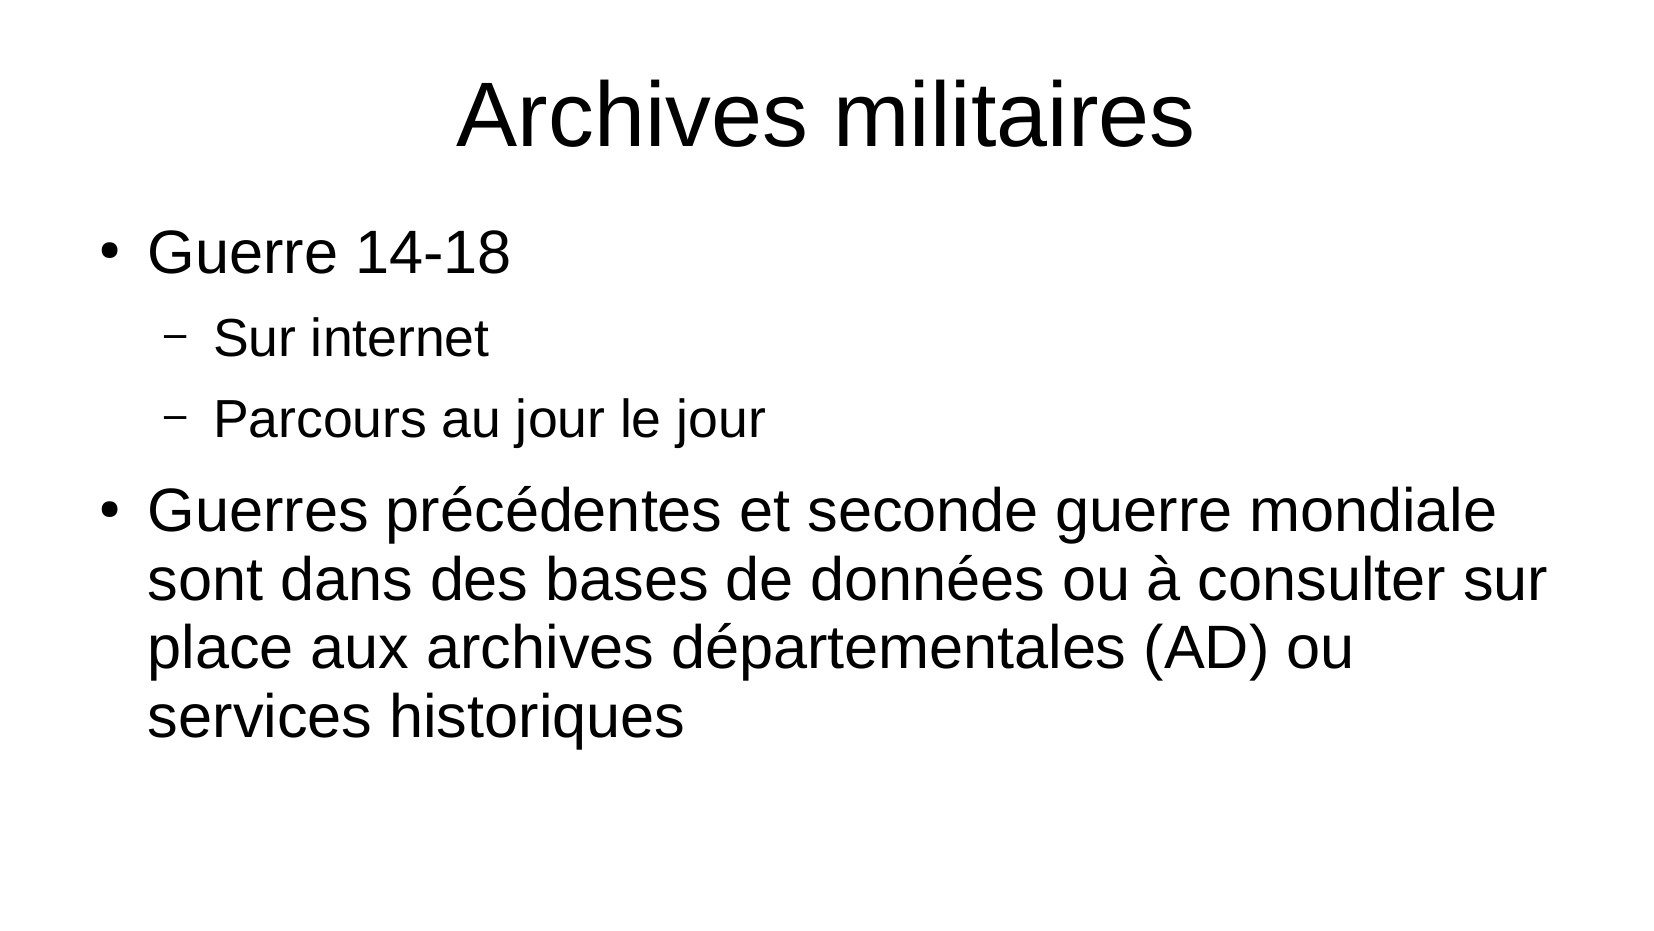

# Archives militaires
Guerre 14-18
Sur internet
Parcours au jour le jour
Guerres précédentes et seconde guerre mondiale sont dans des bases de données ou à consulter sur place aux archives départementales (AD) ou services historiques